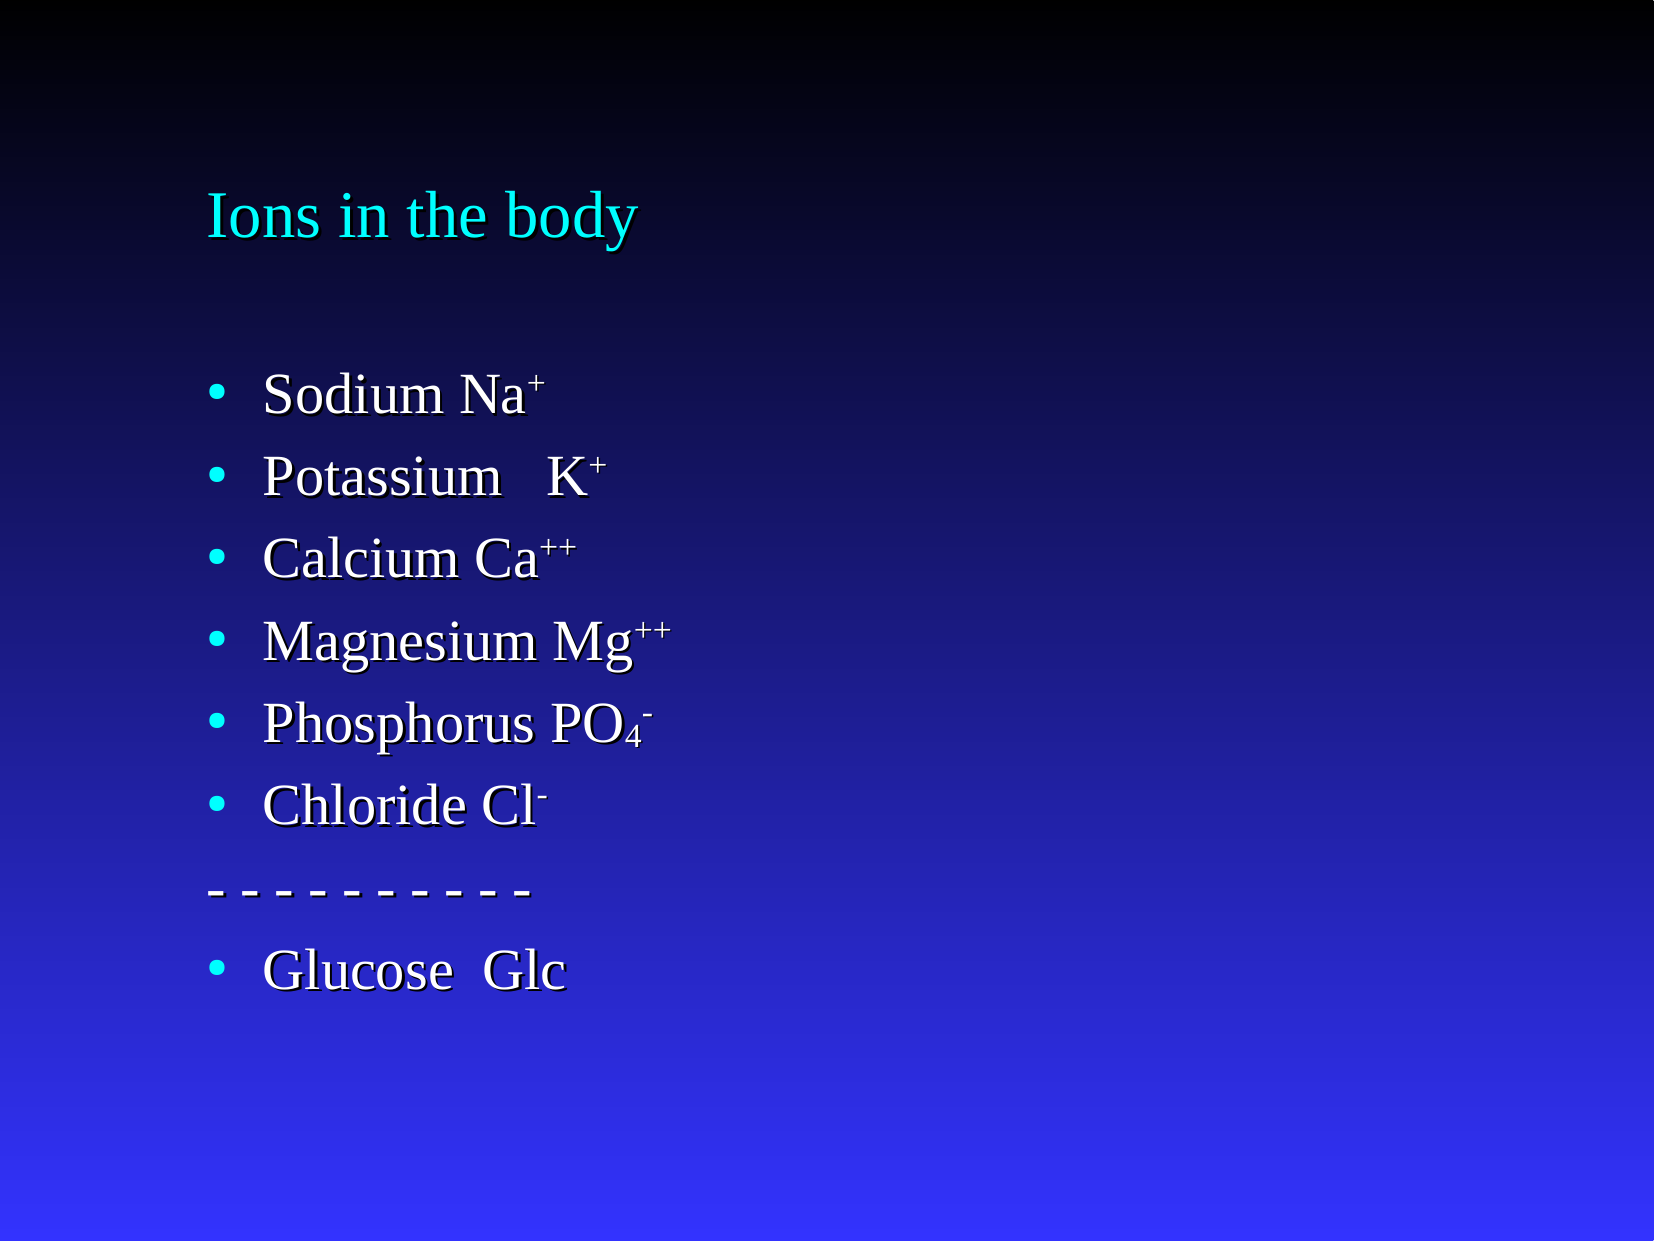

# Ions in the body
Sodium Na+
Potassium K+
Calcium Ca++
Magnesium Mg++
Phosphorus PO4-
Chloride Cl-
- - - - - - - - - -
Glucose Glc